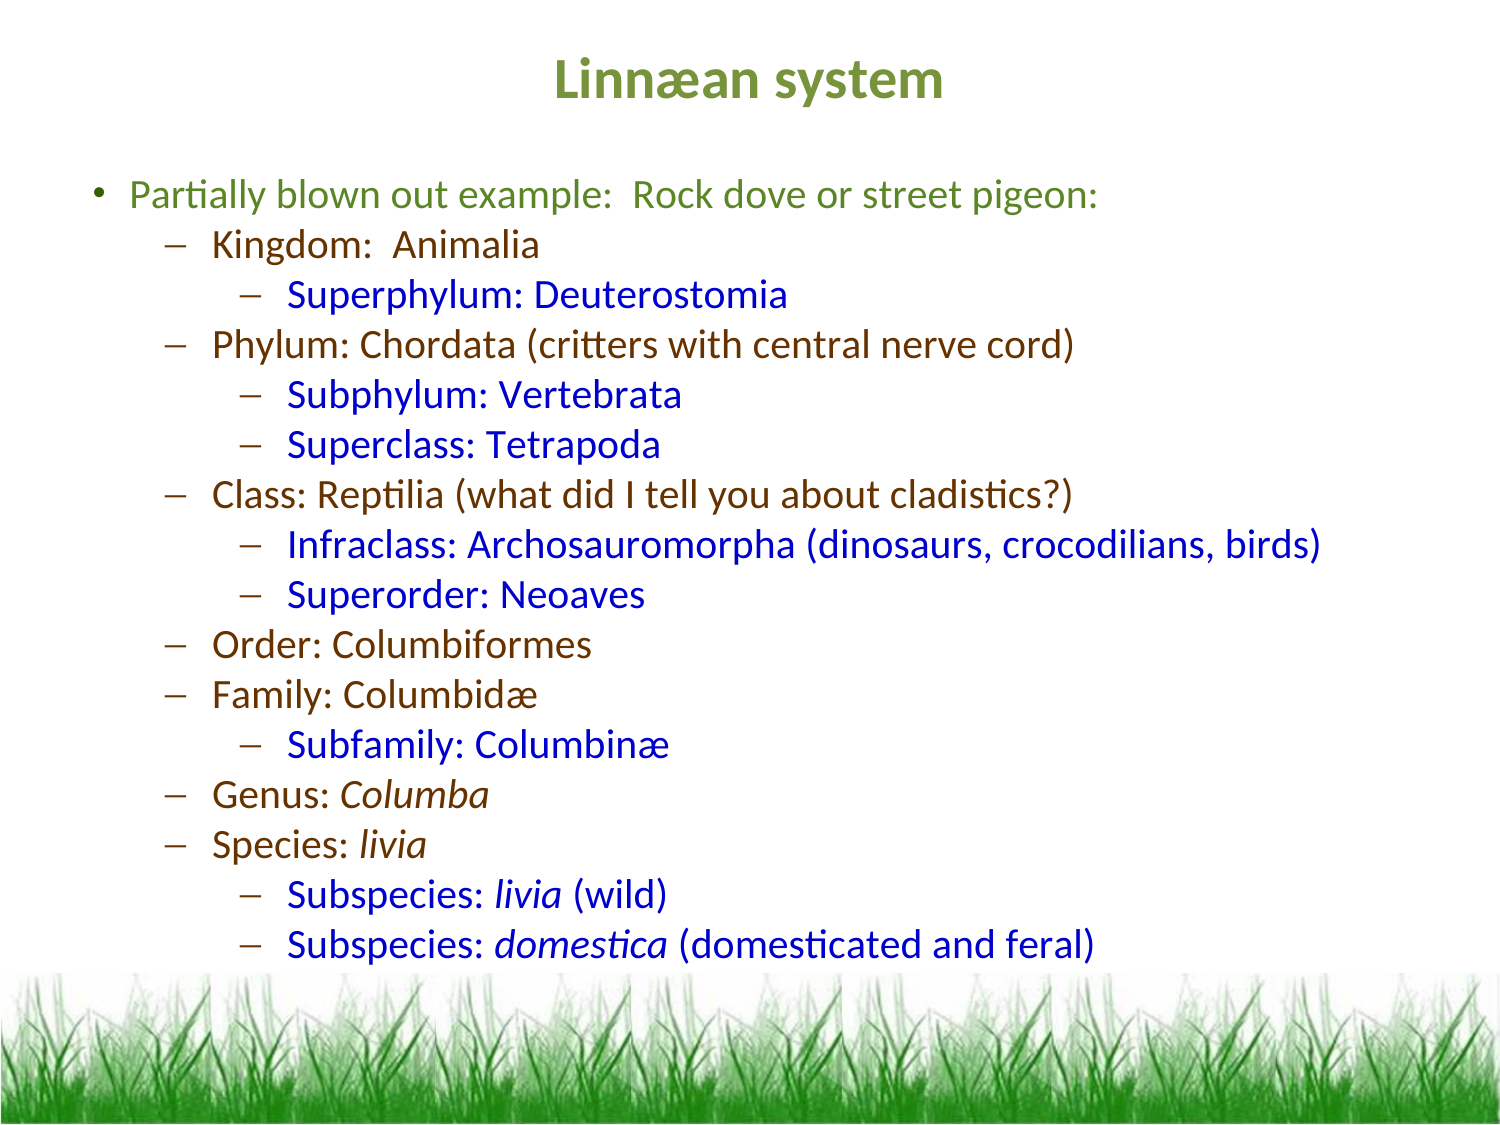

# Linnæan system
Partially blown out example: Rock dove or street pigeon:
Kingdom: Animalia
Superphylum: Deuterostomia
Phylum: Chordata (critters with central nerve cord)
Subphylum: Vertebrata
Superclass: Tetrapoda
Class: Reptilia (what did I tell you about cladistics?)
Infraclass: Archosauromorpha (dinosaurs, crocodilians, birds)
Superorder: Neoaves
Order: Columbiformes
Family: Columbidæ
Subfamily: Columbinæ
Genus: Columba
Species: livia
Subspecies: livia (wild)
Subspecies: domestica (domesticated and feral)